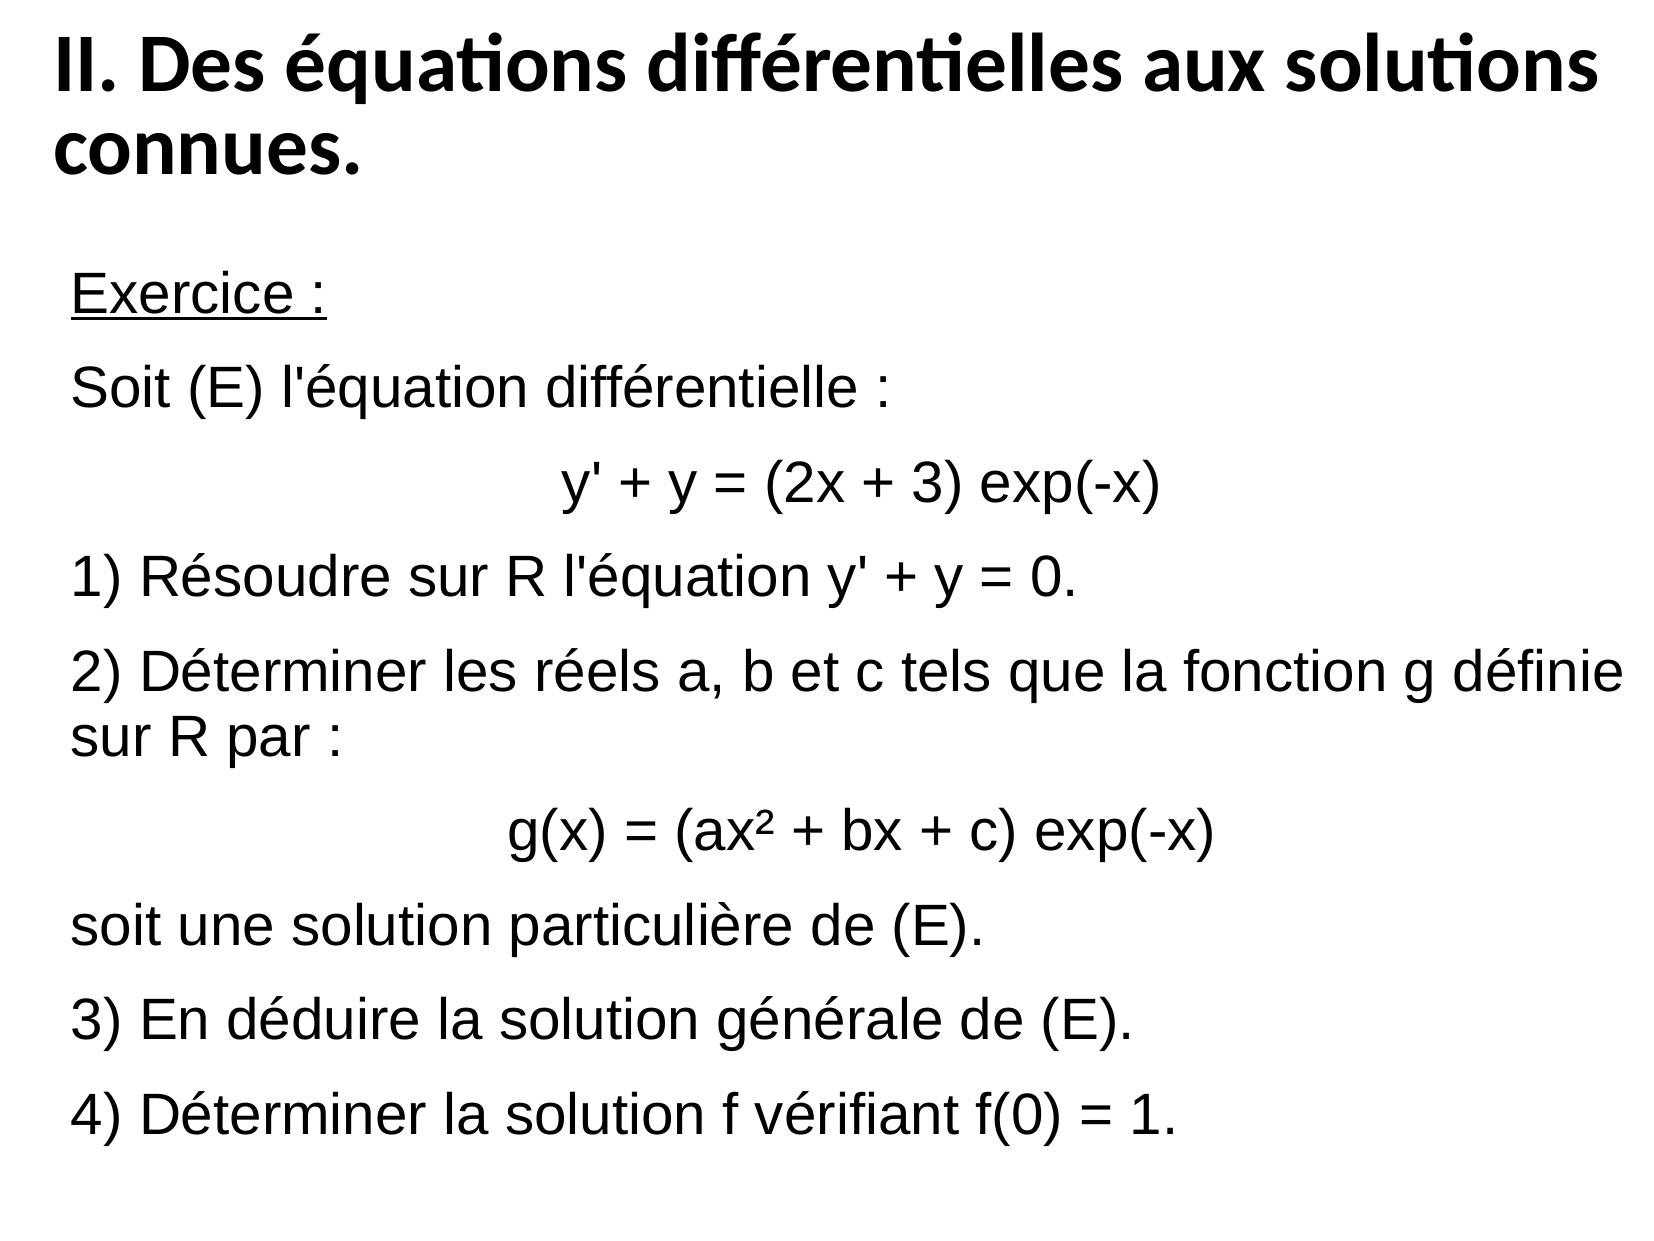

# II. Des équations différentielles aux solutions connues.
Exercice :
Soit (E) l'équation différentielle :
y' + y = (2x + 3) exp(-x)
1) Résoudre sur R l'équation y' + y = 0.
2) Déterminer les réels a, b et c tels que la fonction g définie sur R par :
g(x) = (ax² + bx + c) exp(-x)
soit une solution particulière de (E).
3) En déduire la solution générale de (E).
4) Déterminer la solution f vérifiant f(0) = 1.